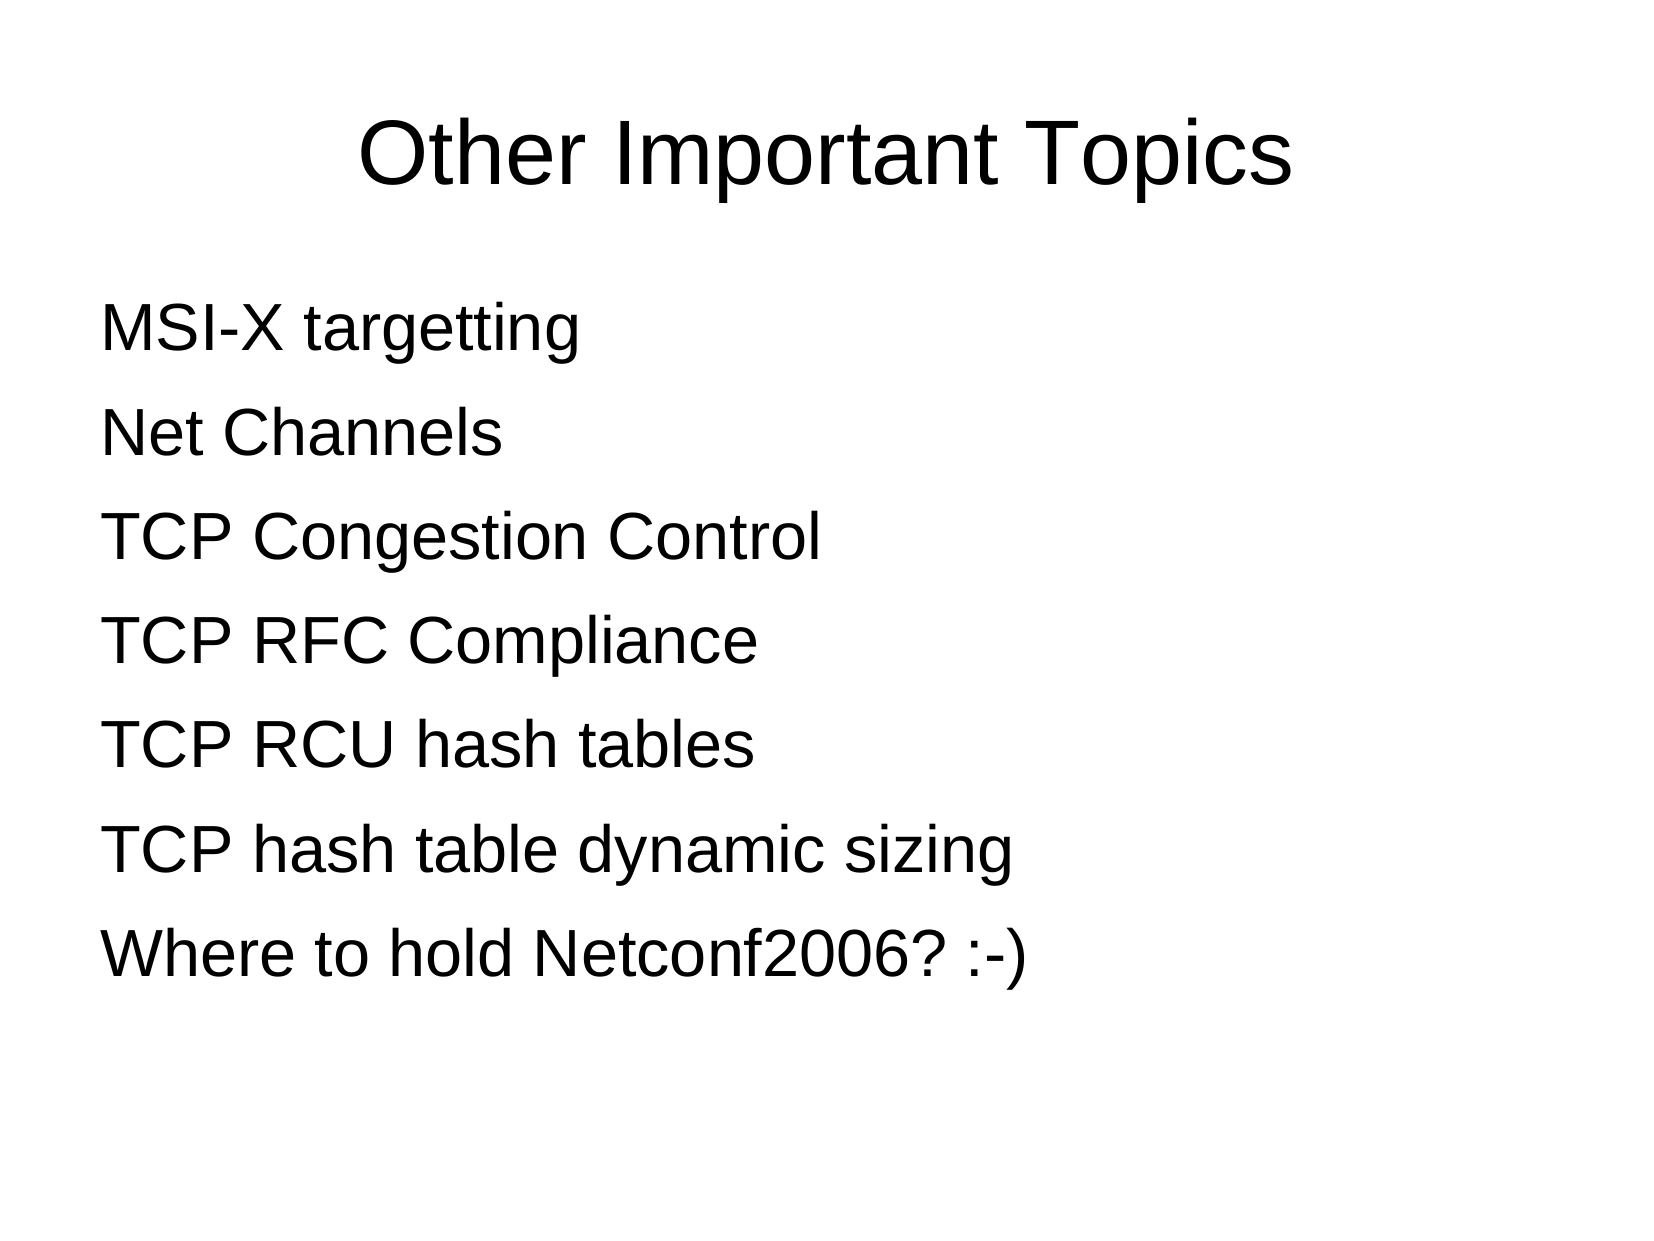

# Other Important Topics
MSI-X targetting
Net Channels
TCP Congestion Control
TCP RFC Compliance
TCP RCU hash tables
TCP hash table dynamic sizing
Where to hold Netconf2006? :-)